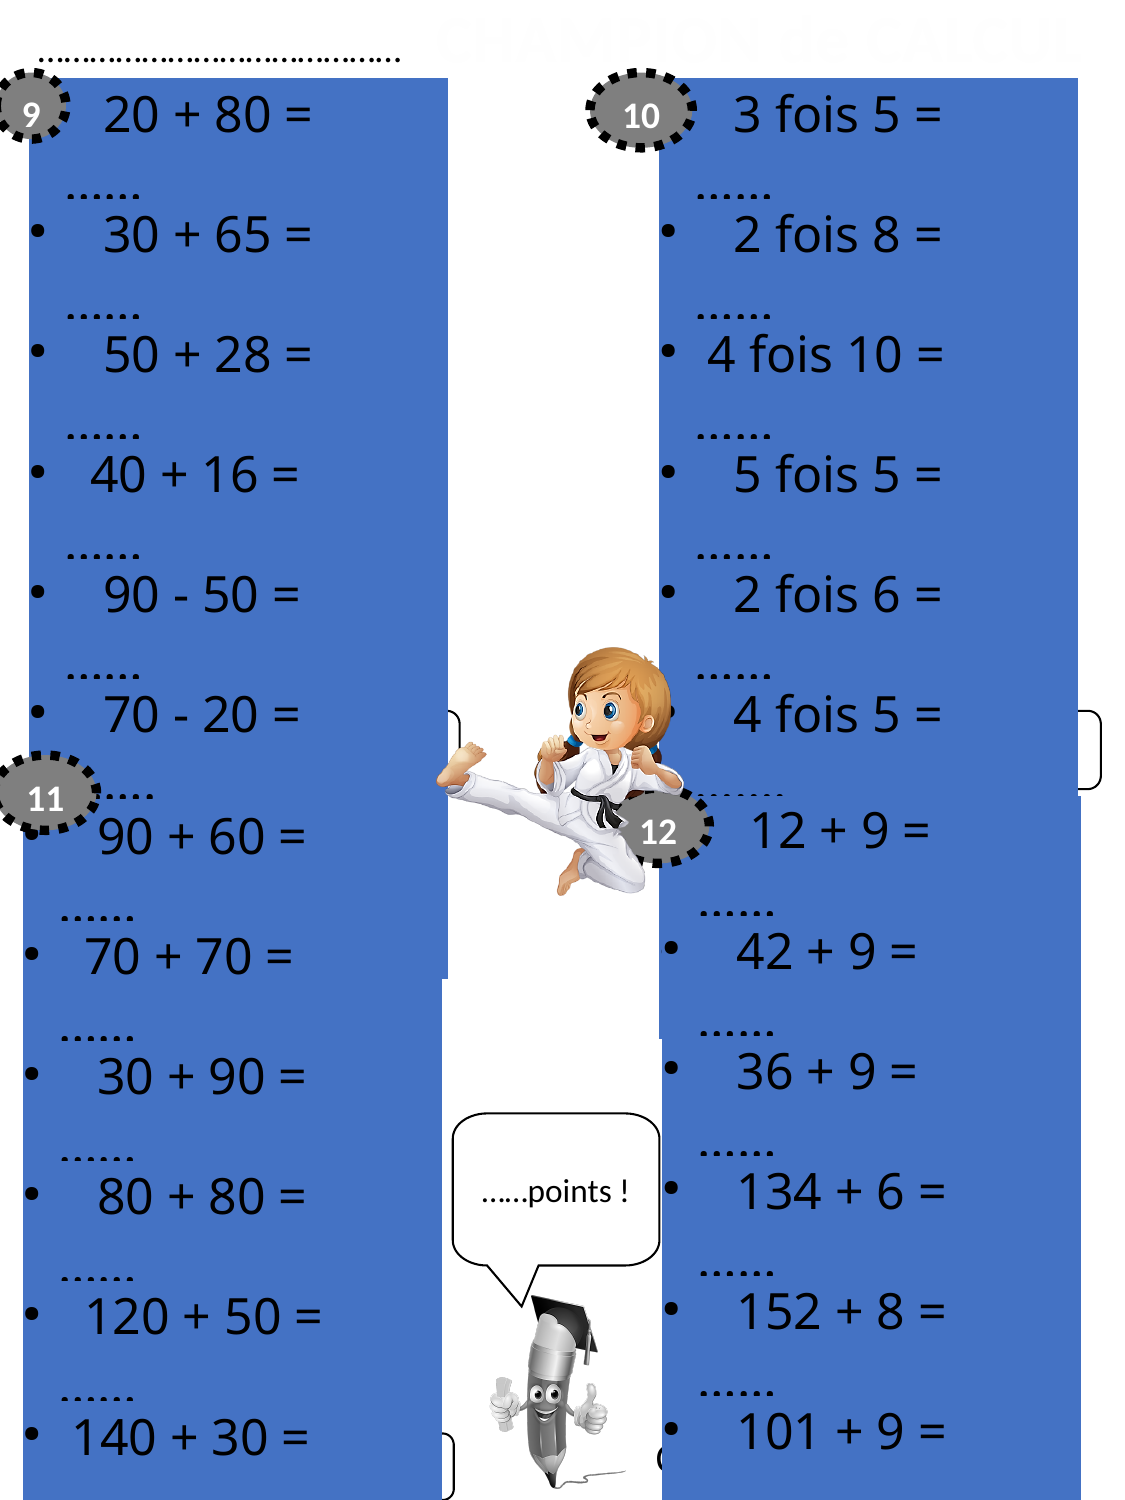

CHAMPION de CALCUL
……………………………………
9
10
| 20 + 80 = …… | |
| --- | --- |
| 30 + 65 = …… | |
| 50 + 28 = …… | |
| 40 + 16 = …… | |
| 90 - 50 = …… | |
| 70 - 20 = ……. | |
| 100 - 40 = …… | |
| 80 - 70 = …… | |
| 3 fois 5 = …… | |
| --- | --- |
| 2 fois 8 = …… | |
| 4 fois 10 = …… | |
| 5 fois 5 = …… | |
| 2 fois 6 = …… | |
| 4 fois 5 = ……. | |
| 10 fois 1 = …… | |
| 2 fois 9 = …… | |
Compte tes points :
…..
Compte tes points :
…..
11
12
| 12 + 9 = …… | |
| --- | --- |
| 42 + 9 = …… | |
| 36 + 9 = …… | |
| 134 + 6 = …… | |
| 152 + 8 = …… | |
| 101 + 9 = ……. | |
| 167 + 3 = …… | |
| 190 + 10 = …… | |
| 90 + 60 = …… | |
| --- | --- |
| 70 + 70 = …… | |
| 30 + 90 = …… | |
| 80 + 80 = …… | |
| 120 + 50 = …… | |
| 140 + 30 = ……. | |
| 130 + 40 = …… | |
| 110 + 80 = …… | |
……points !
Compte tes points :
……
Compte tes points :
…..